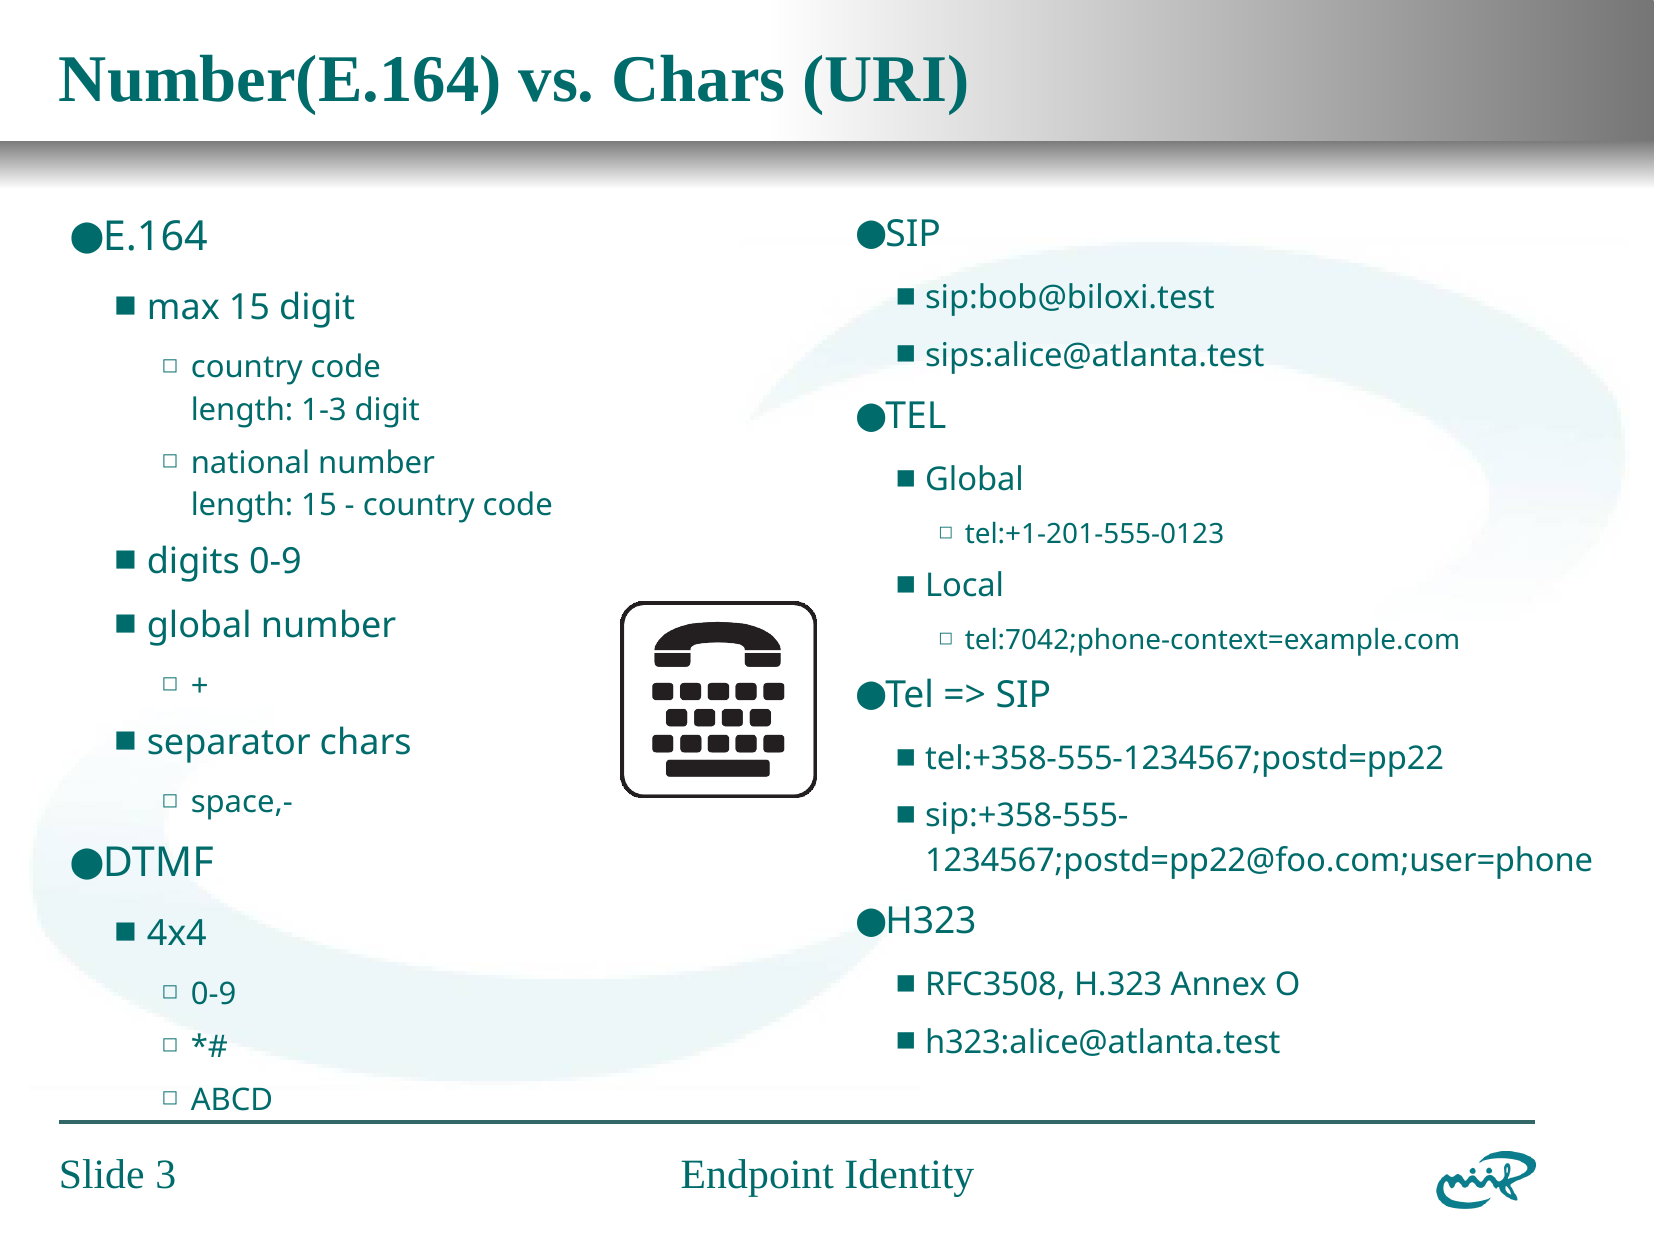

# Number(E.164) vs. Chars (URI)
E.164
max 15 digit
country code
length: 1-3 digit
national number
length: 15 - country code
digits 0-9
global number
+
separator chars
space,-
DTMF
4x4
0-9
*#
ABCD
SIP
sip:bob@biloxi.test
sips:alice@atlanta.test
TEL
Global
tel:+1-201-555-0123
Local
tel:7042;phone-context=example.com
Tel => SIP
tel:+358-555-1234567;postd=pp22
sip:+358-555-1234567;postd=pp22@foo.com;user=phone
H323
RFC3508, H.323 Annex O
h323:alice@atlanta.test
3
Endpoint Identity